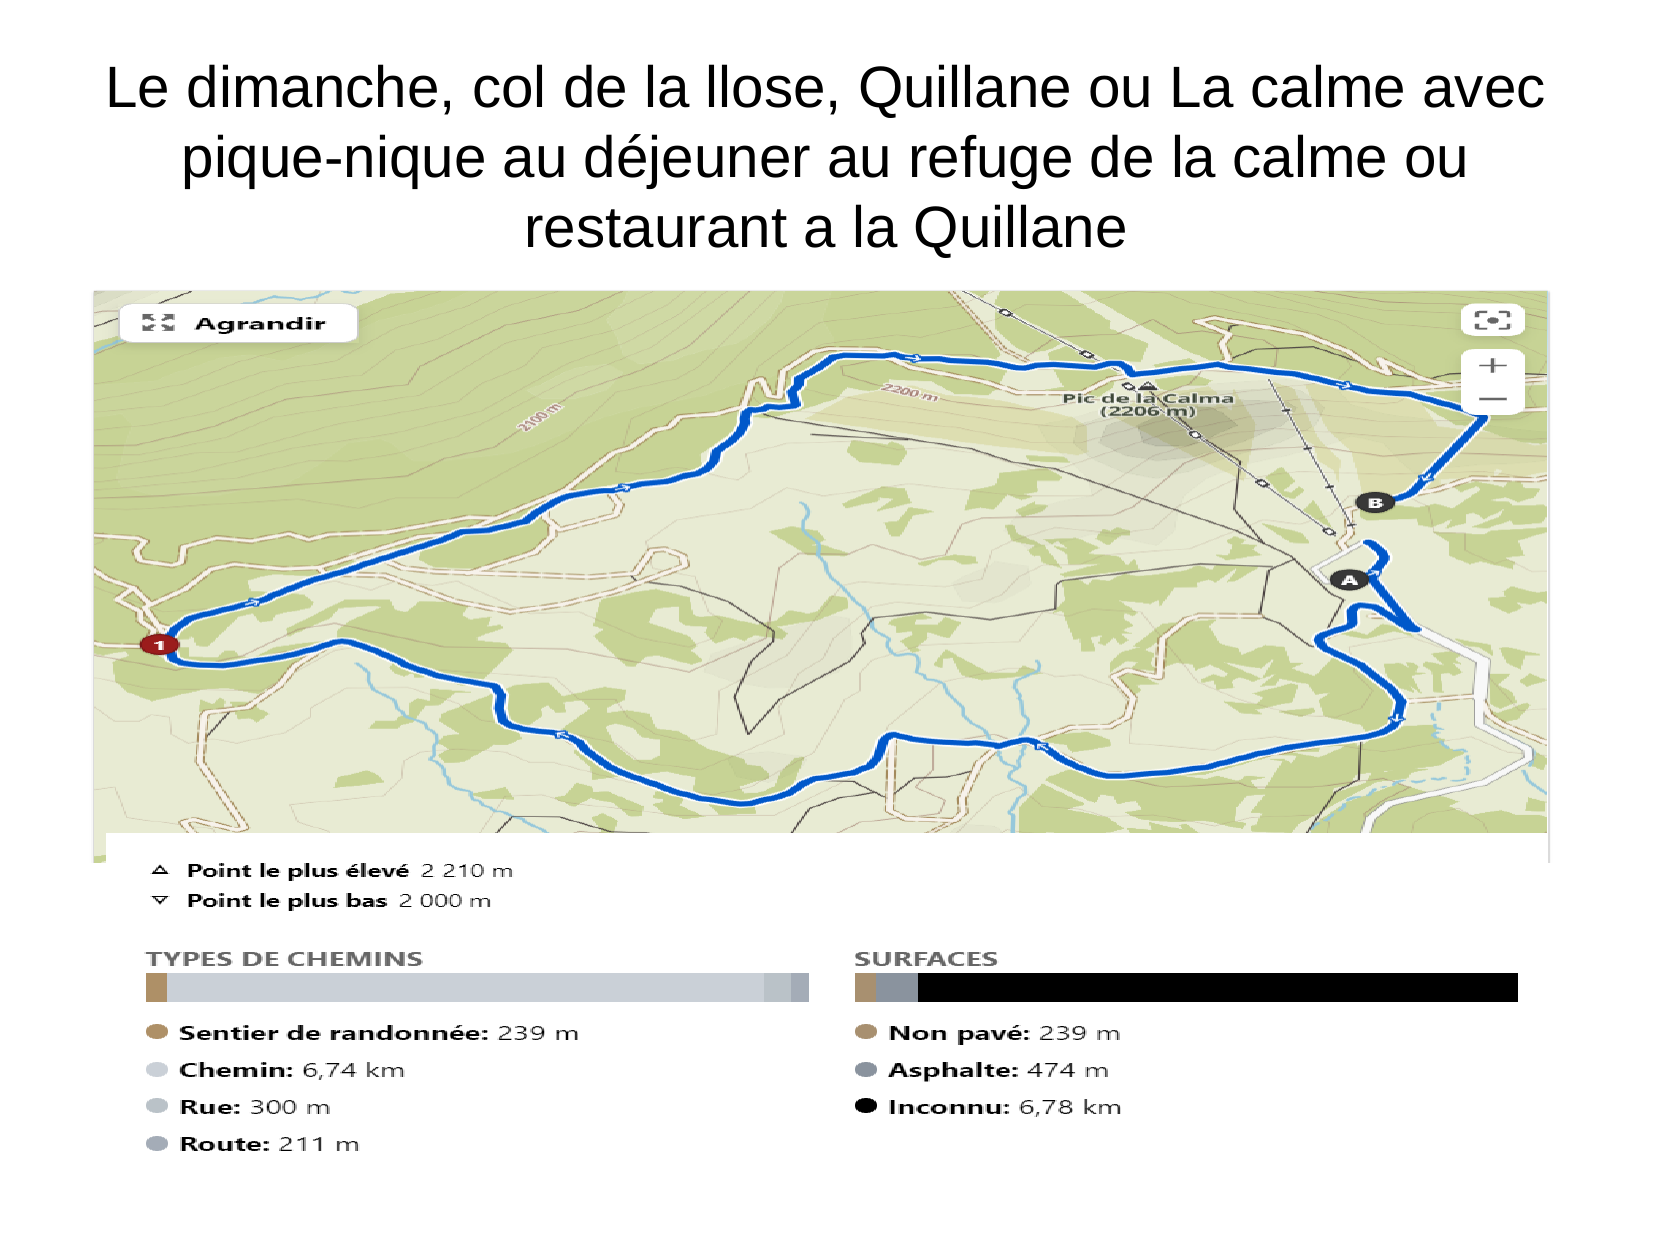

# Le dimanche, col de la llose, Quillane ou La calme avec pique-nique au déjeuner au refuge de la calme ou restaurant a la Quillane